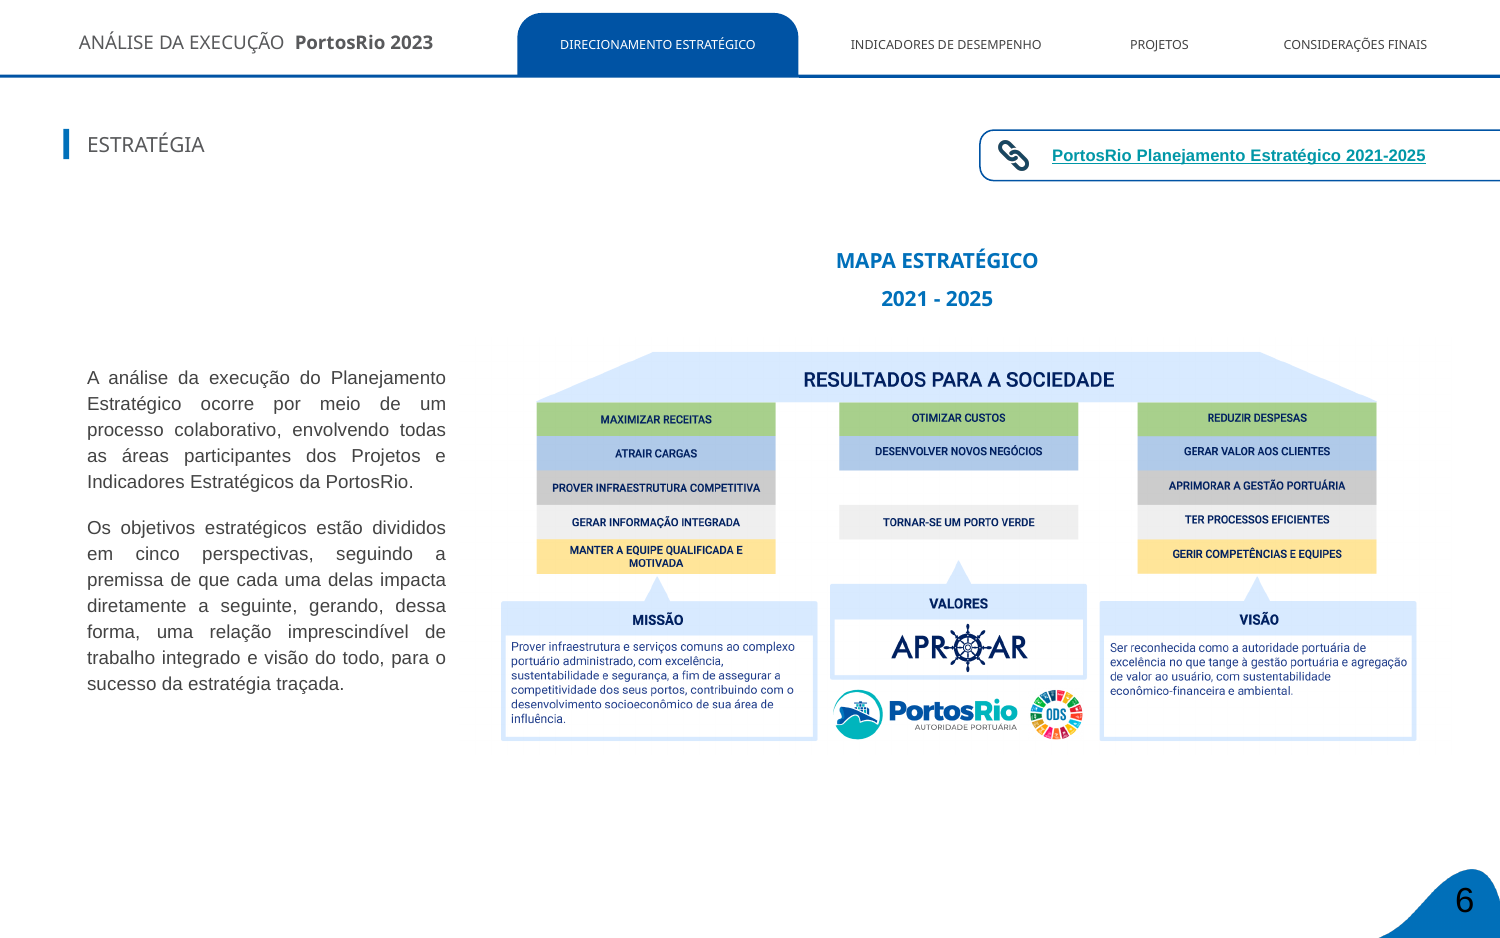

ANÁLISE DA EXECUÇÃO PortosRio 2023
DIRECIONAMENTO ESTRATÉGICO
INDICADORES DE DESEMPENHO
PROJETOS
CONSIDERAÇÕES FINAIS
ESTRATÉGIA
PortosRio Planejamento Estratégico 2021-2025
MAPA ESTRATÉGICO 2021 - 2025
A análise da execução do Planejamento Estratégico ocorre por meio de um processo colaborativo, envolvendo todas as áreas participantes dos Projetos e Indicadores Estratégicos da PortosRio.​
Os objetivos estratégicos estão divididos em cinco perspectivas, seguindo a premissa de que cada uma delas impacta diretamente a seguinte, gerando, dessa forma, uma relação imprescindível de trabalho integrado e visão do todo, para o sucesso da estratégia traçada.